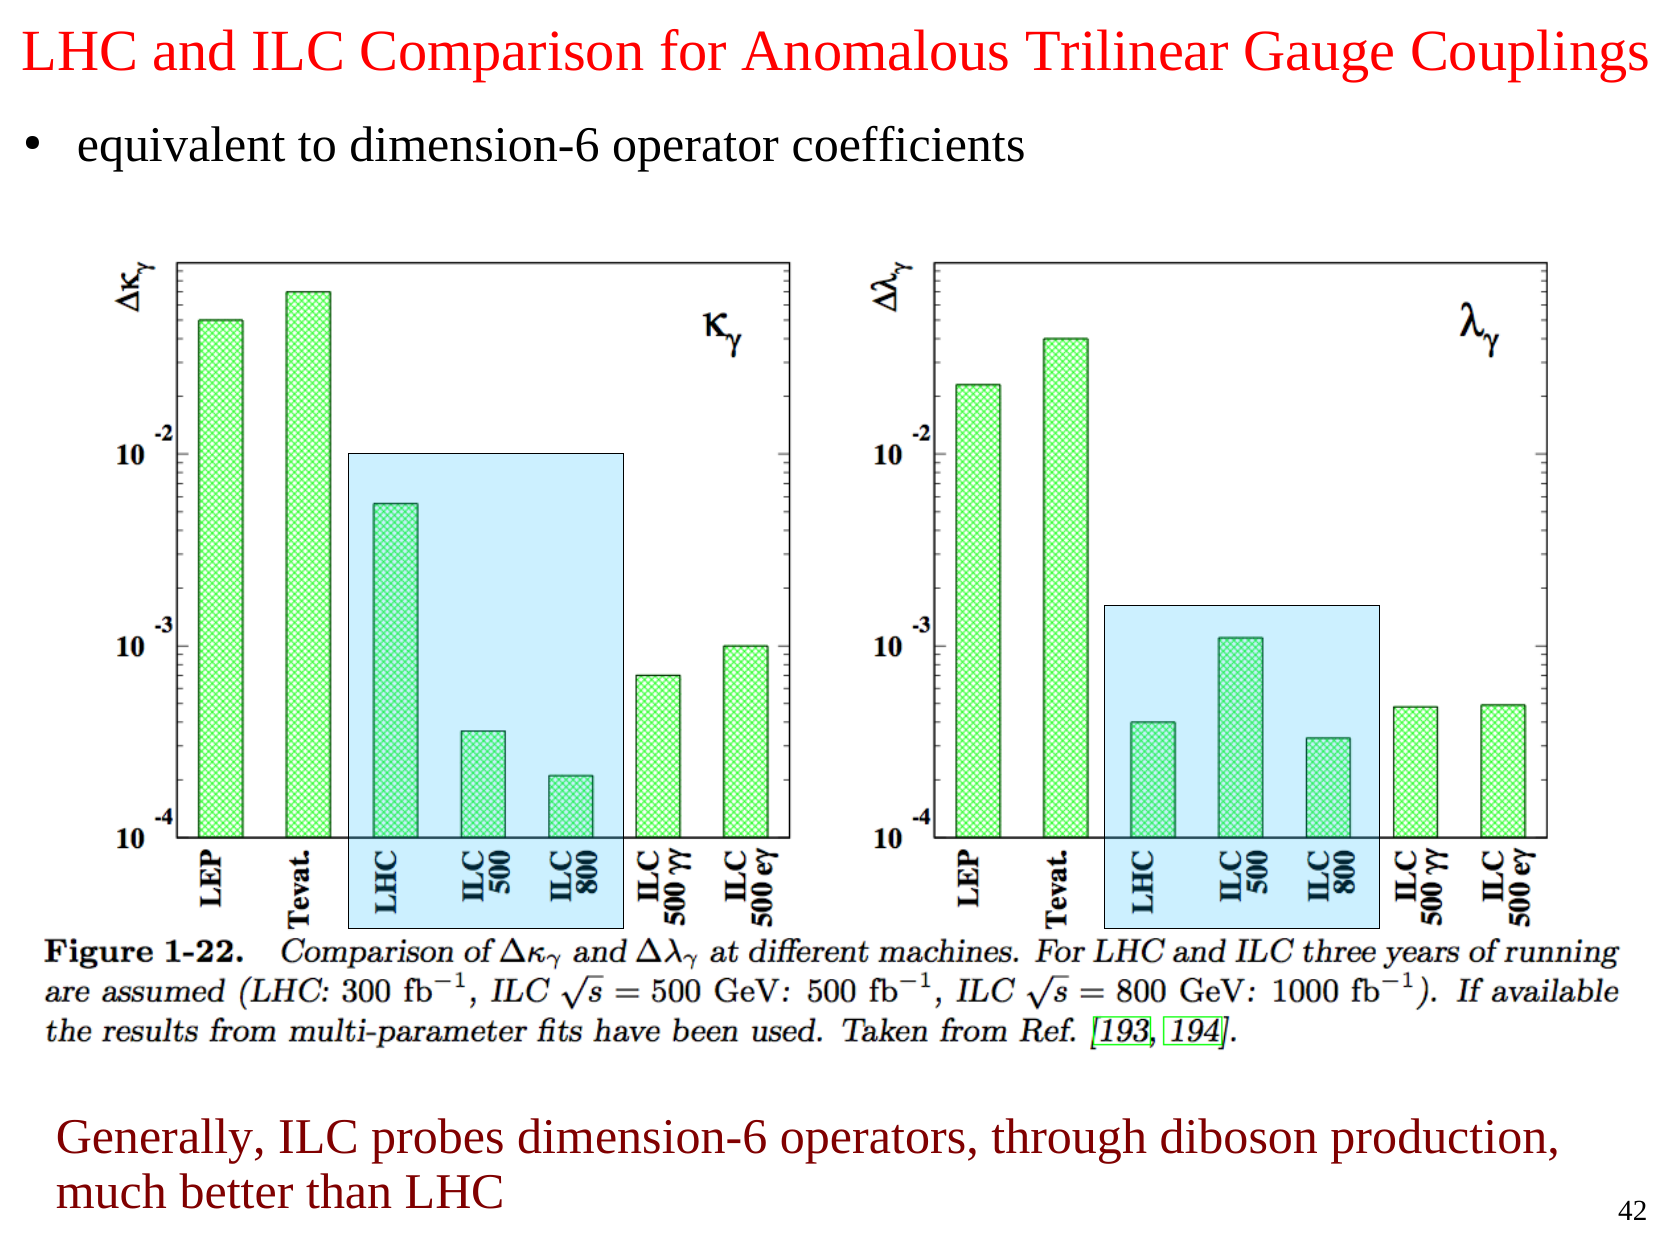

# LHC and ILC Comparison for Anomalous Trilinear Gauge Couplings
equivalent to dimension-6 operator coefficients
Generally, ILC probes dimension-6 operators, through diboson production,
much better than LHC
42